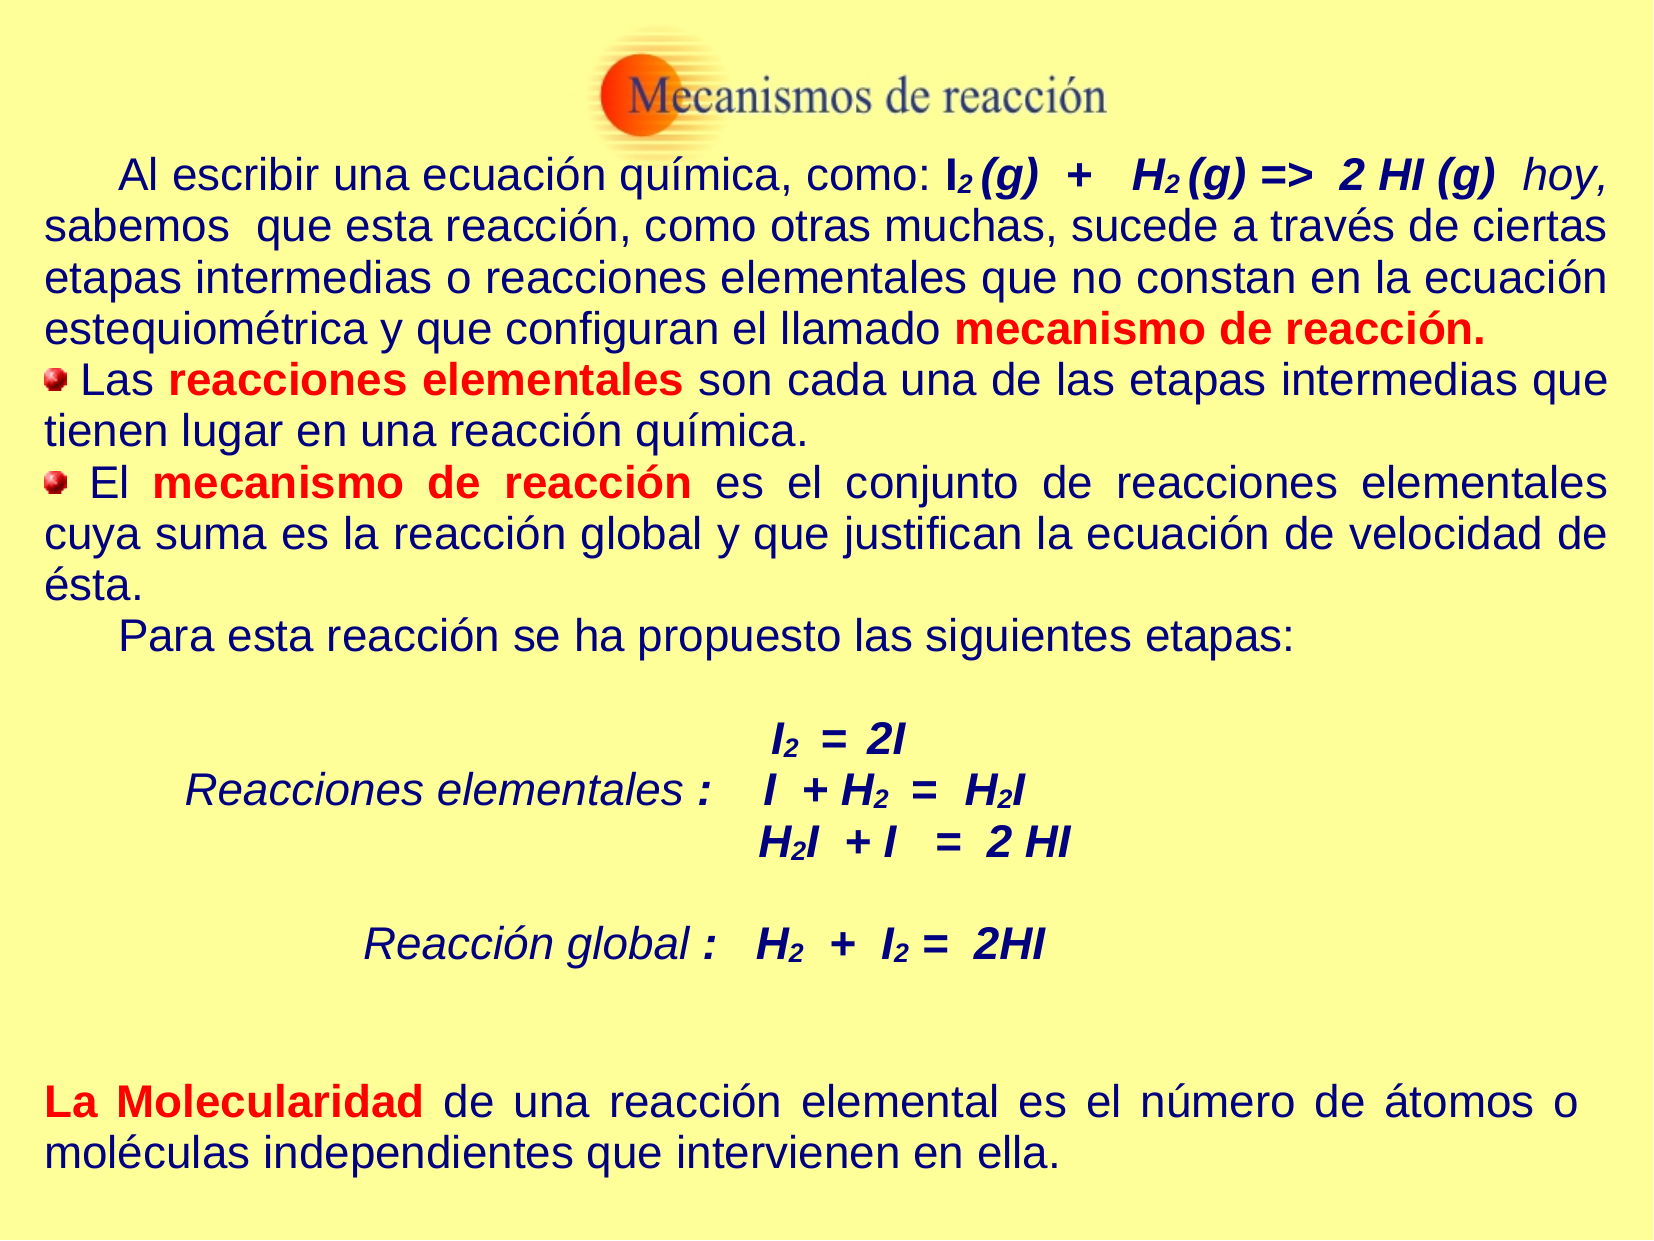

Al escribir una ecuación química, como: I2 (g) + H2 (g) => 2 HI (g) hoy, sabemos que esta reacción, como otras muchas, sucede a través de ciertas etapas intermedias o reacciones elementales que no constan en la ecuación estequiométrica y que configuran el llamado mecanismo de reacción.
 Las reacciones elementales son cada una de las etapas intermedias que tienen lugar en una reacción química.
 El mecanismo de reacción es el conjunto de reacciones elementales cuya suma es la reacción global y que justifican la ecuación de velocidad de ésta.
	Para esta reacción se ha propuesto las siguientes etapas:
 I2 = 2I
 Reacciones elementales : I + H2 = H2I
 H2I + I = 2 HI
 Reacción global : H2 + I2 = 2HI
La Molecularidad de una reacción elemental es el número de átomos o moléculas independientes que intervienen en ella.